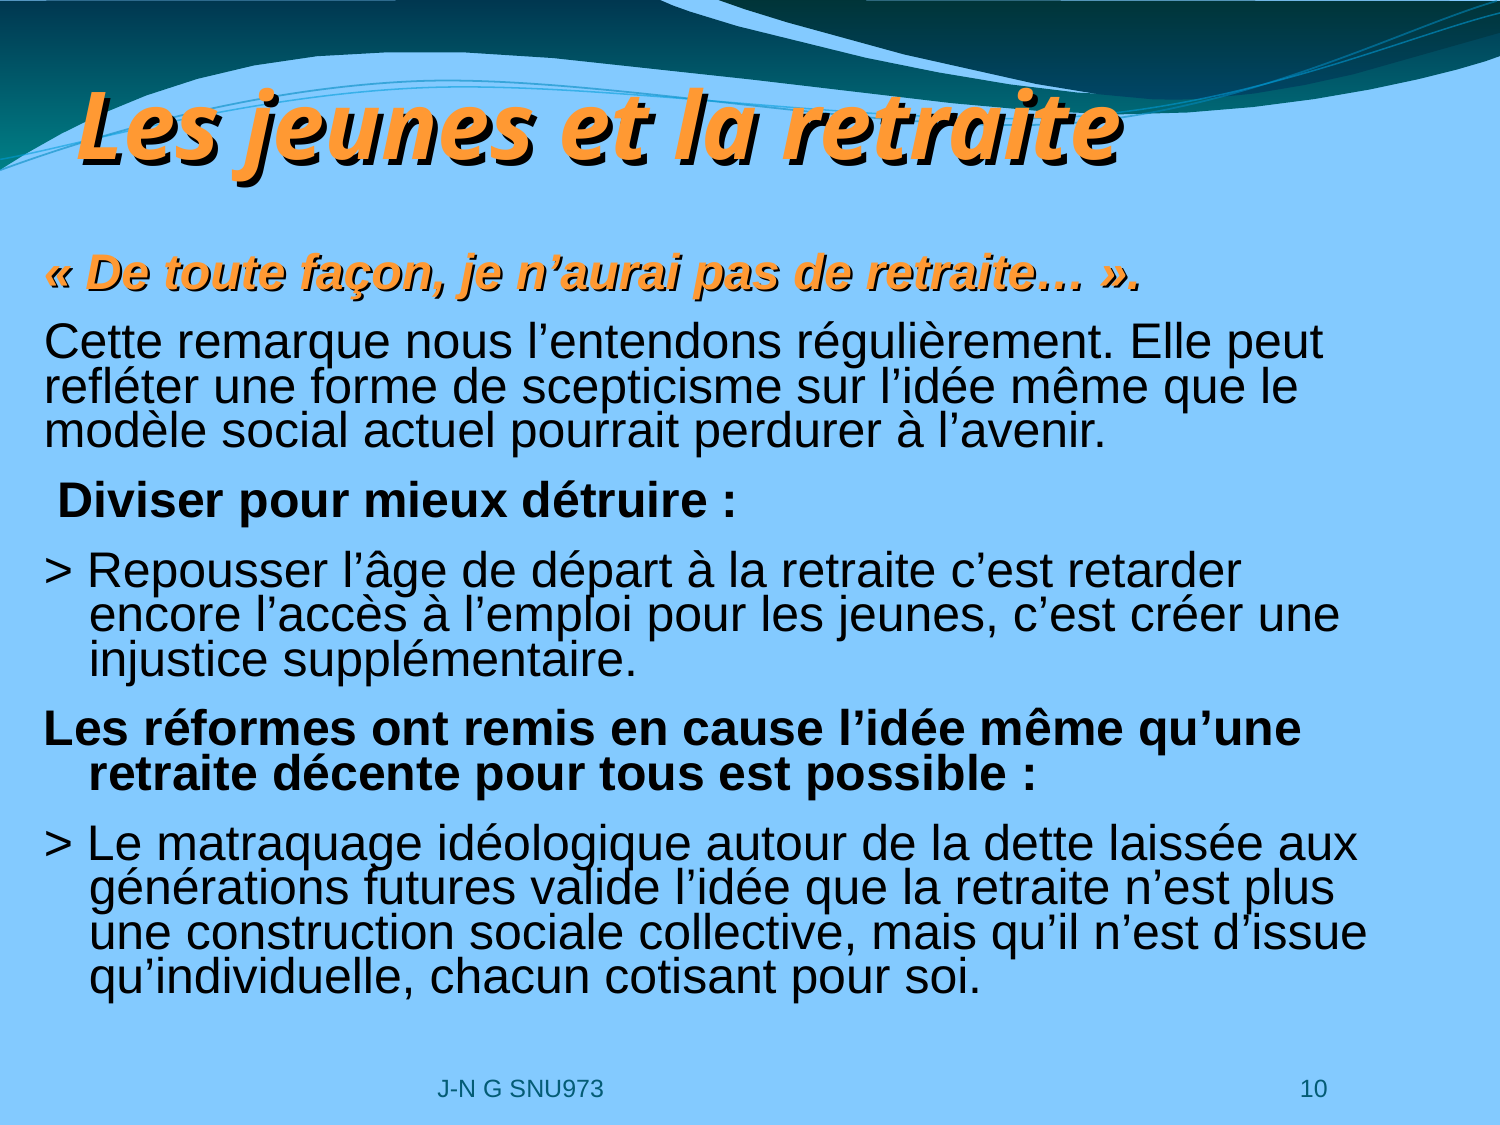

# Les jeunes et la retraite
« De toute façon, je n’aurai pas de retraite… ».
Cette remarque nous l’entendons régulièrement. Elle peut refléter une forme de scepticisme sur l’idée même que le modèle social actuel pourrait perdurer à l’avenir.
 Diviser pour mieux détruire :
> Repousser l’âge de départ à la retraite c’est retarder encore l’accès à l’emploi pour les jeunes, c’est créer une injustice supplémentaire.
Les réformes ont remis en cause l’idée même qu’une retraite décente pour tous est possible :
> Le matraquage idéologique autour de la dette laissée aux générations futures valide l’idée que la retraite n’est plus une construction sociale collective, mais qu’il n’est d’issue qu’individuelle, chacun cotisant pour soi.
J-N G SNU973